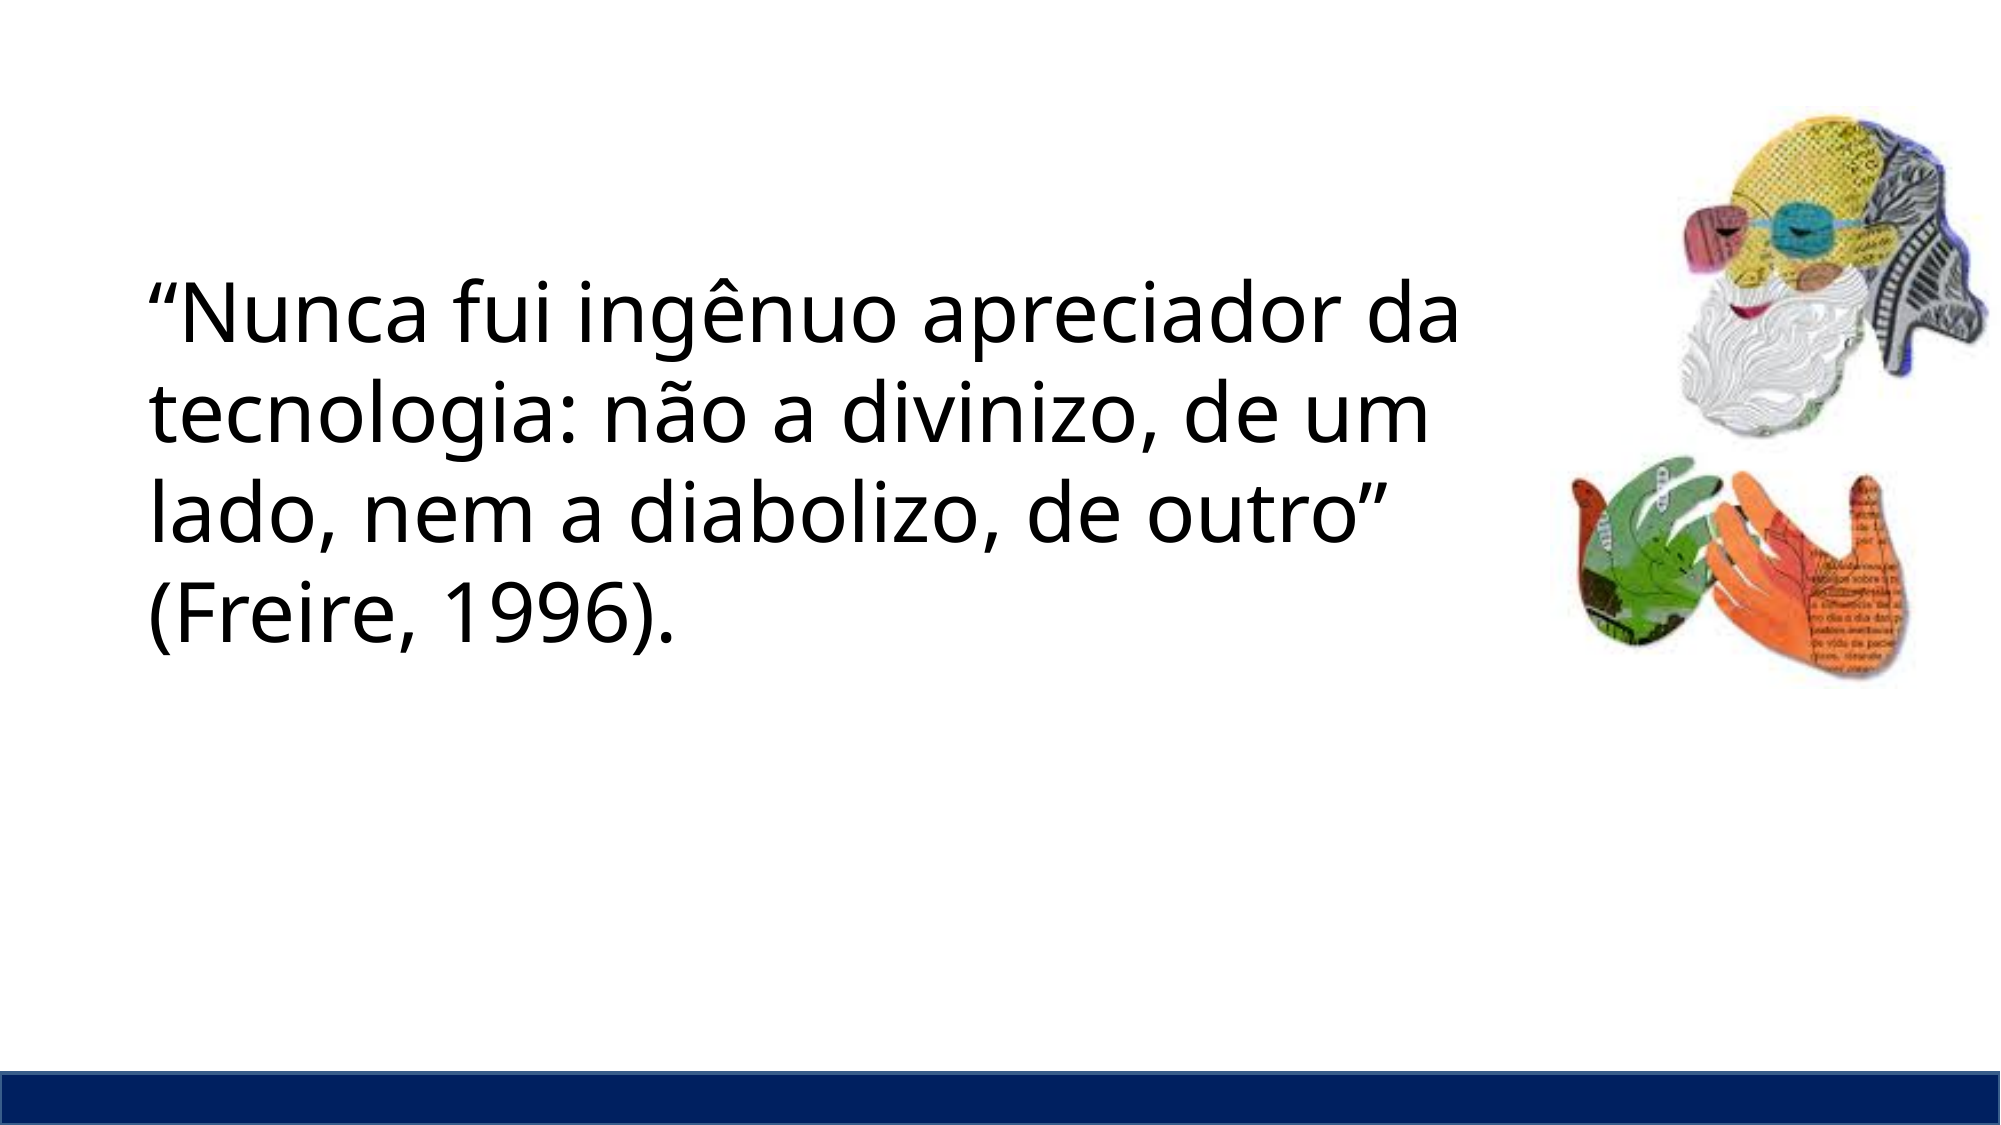

“Nunca fui ingênuo apreciador da tecnologia: não a divinizo, de um lado, nem a diabolizo, de outro”
(Freire, 1996).